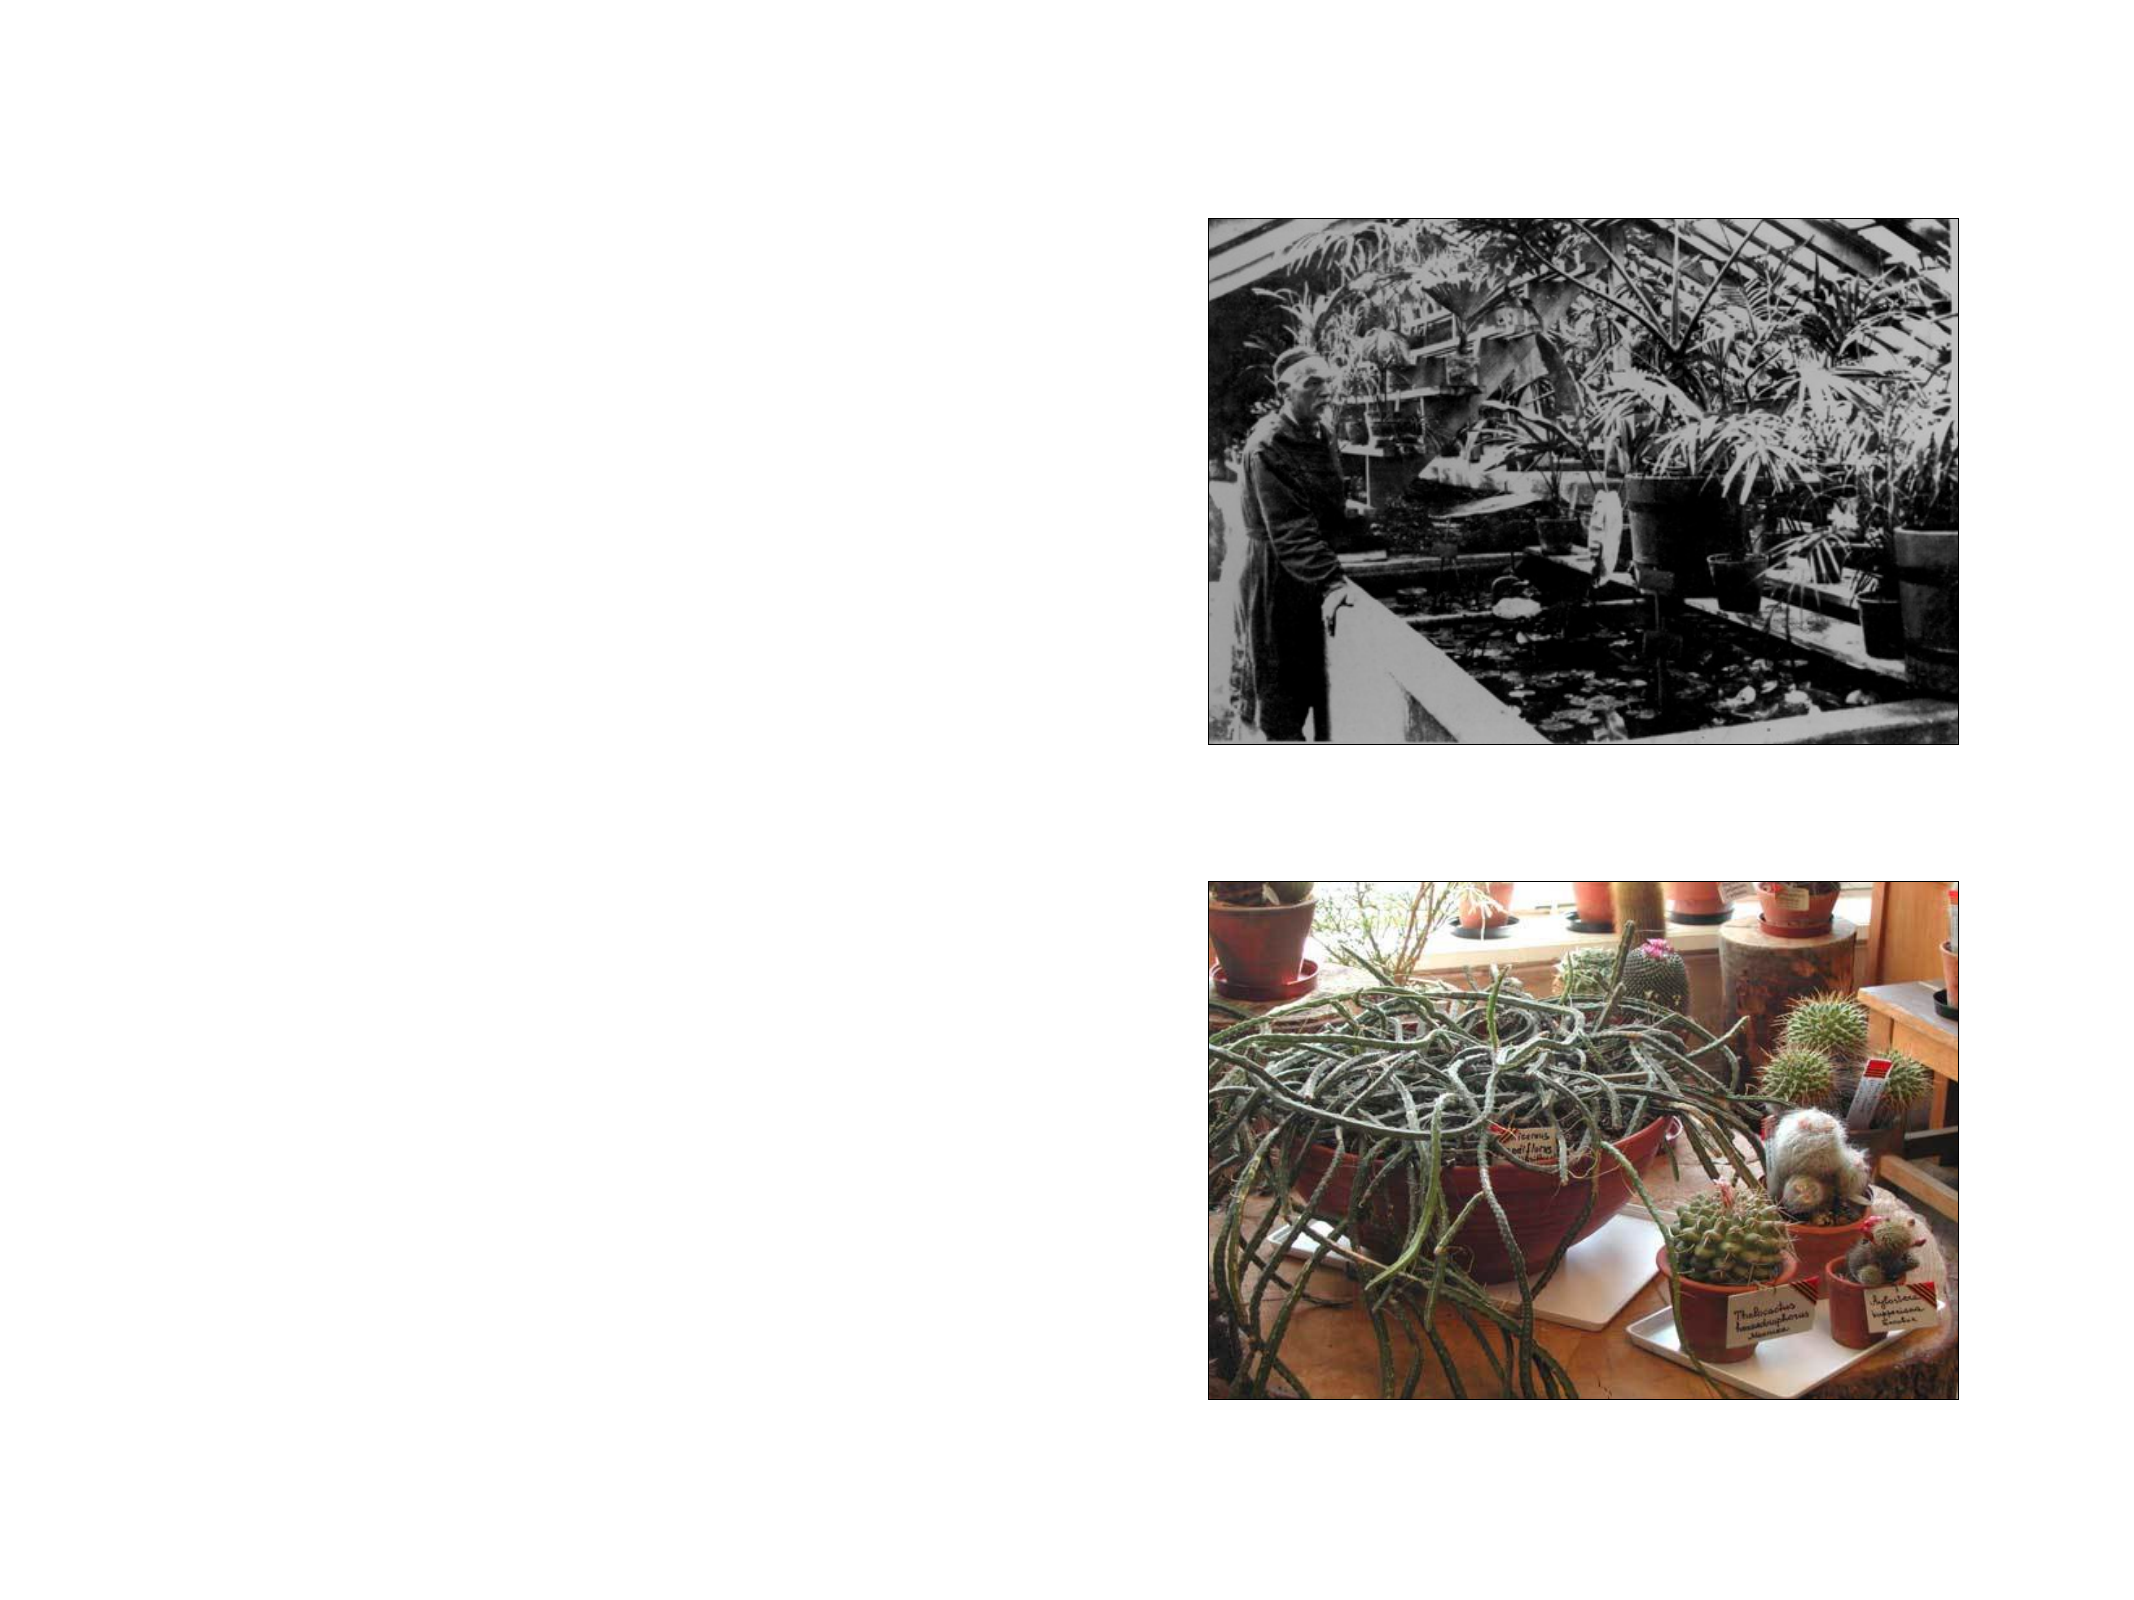

# Все тропические растения, а также коллекция экзотических пальм погибли.
Выжить смогли только кактусы. 900 блокадных дней они смогли пережить только благодаря любви ученых.
Прежде всего Николая Ивановича Курнакова. Известному деятелю науки несколько раз предлагали уехать в эвакуацию в Казань, но он отказался наотрез и заявил, что без кактусов никуда не поедет.
Самые ценные растения - прекрасную «Царицу ночи» и молочай 1876 года он перенес к себе домой. Ученый заставил растениями всю квартиру. Кактусы стояли у него даже под кроватью.